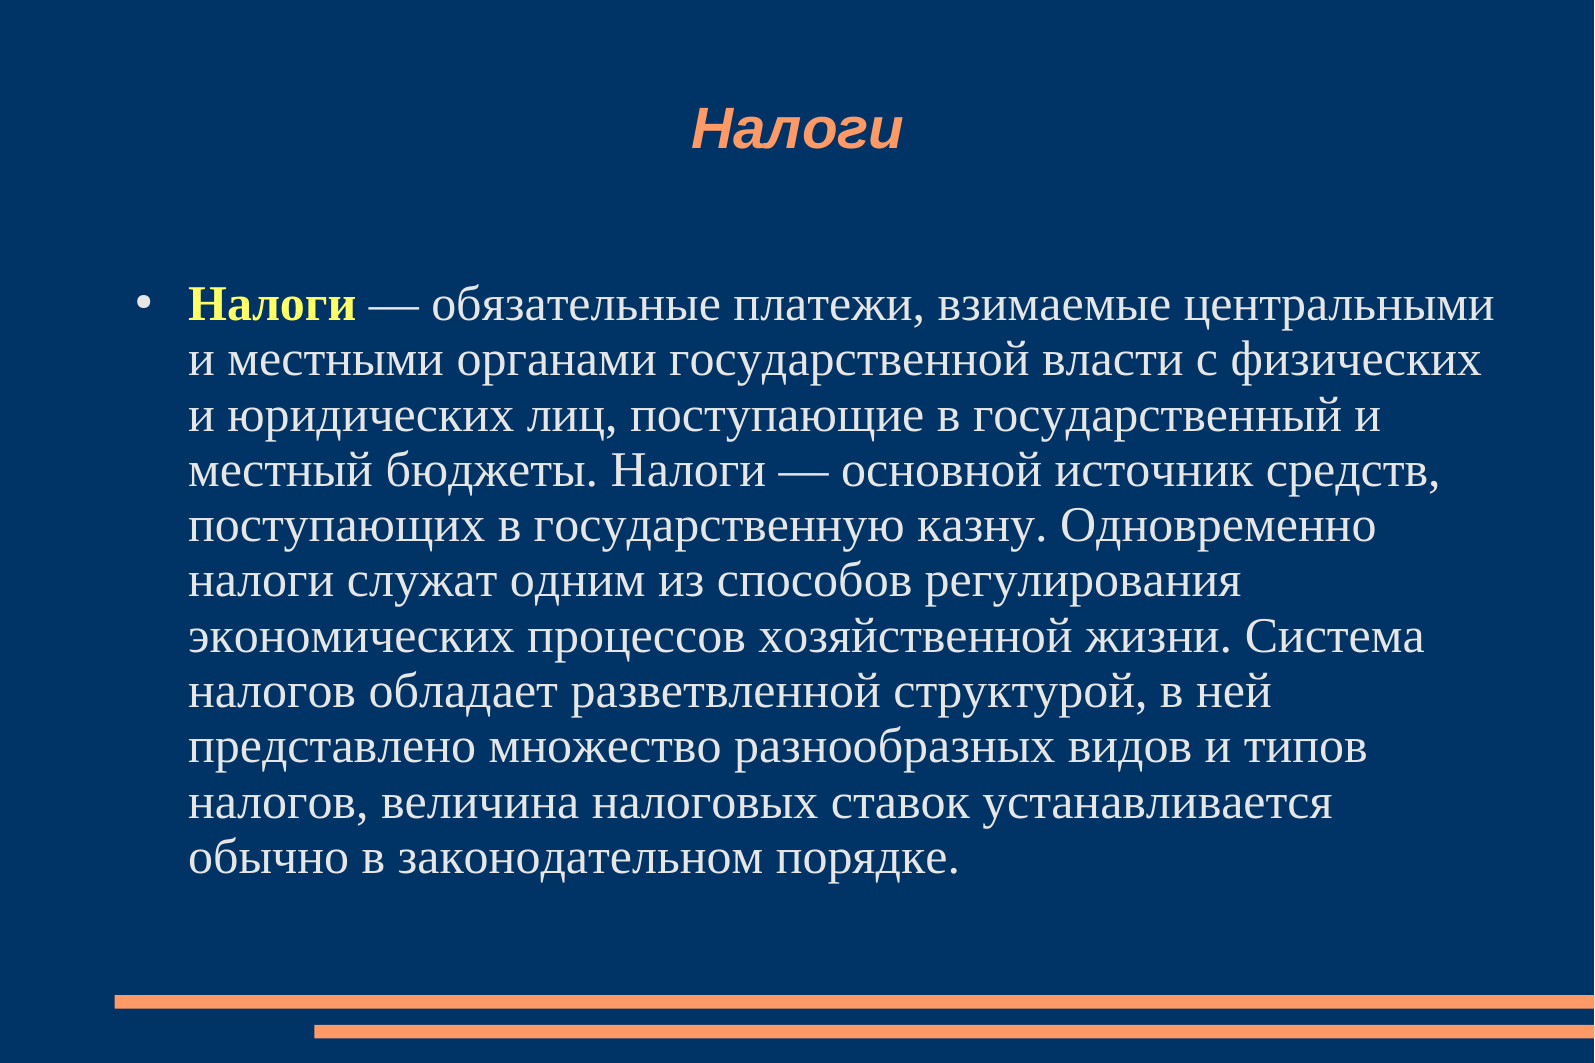

# Налоги
Налоги — обязательные платежи, взимаемые центральными и местными органами государственной власти с физических и юридических лиц, поступающие в государственный и местный бюджеты. Налоги — основной источник средств, поступающих в государственную казну. Одновременно налоги служат одним из способов регулирования экономических процессов хозяйственной жизни. Система налогов обладает разветвленной структурой, в ней представлено множество разнообразных видов и типов налогов, величина налоговых ставок устанавливается обычно в законодательном порядке.